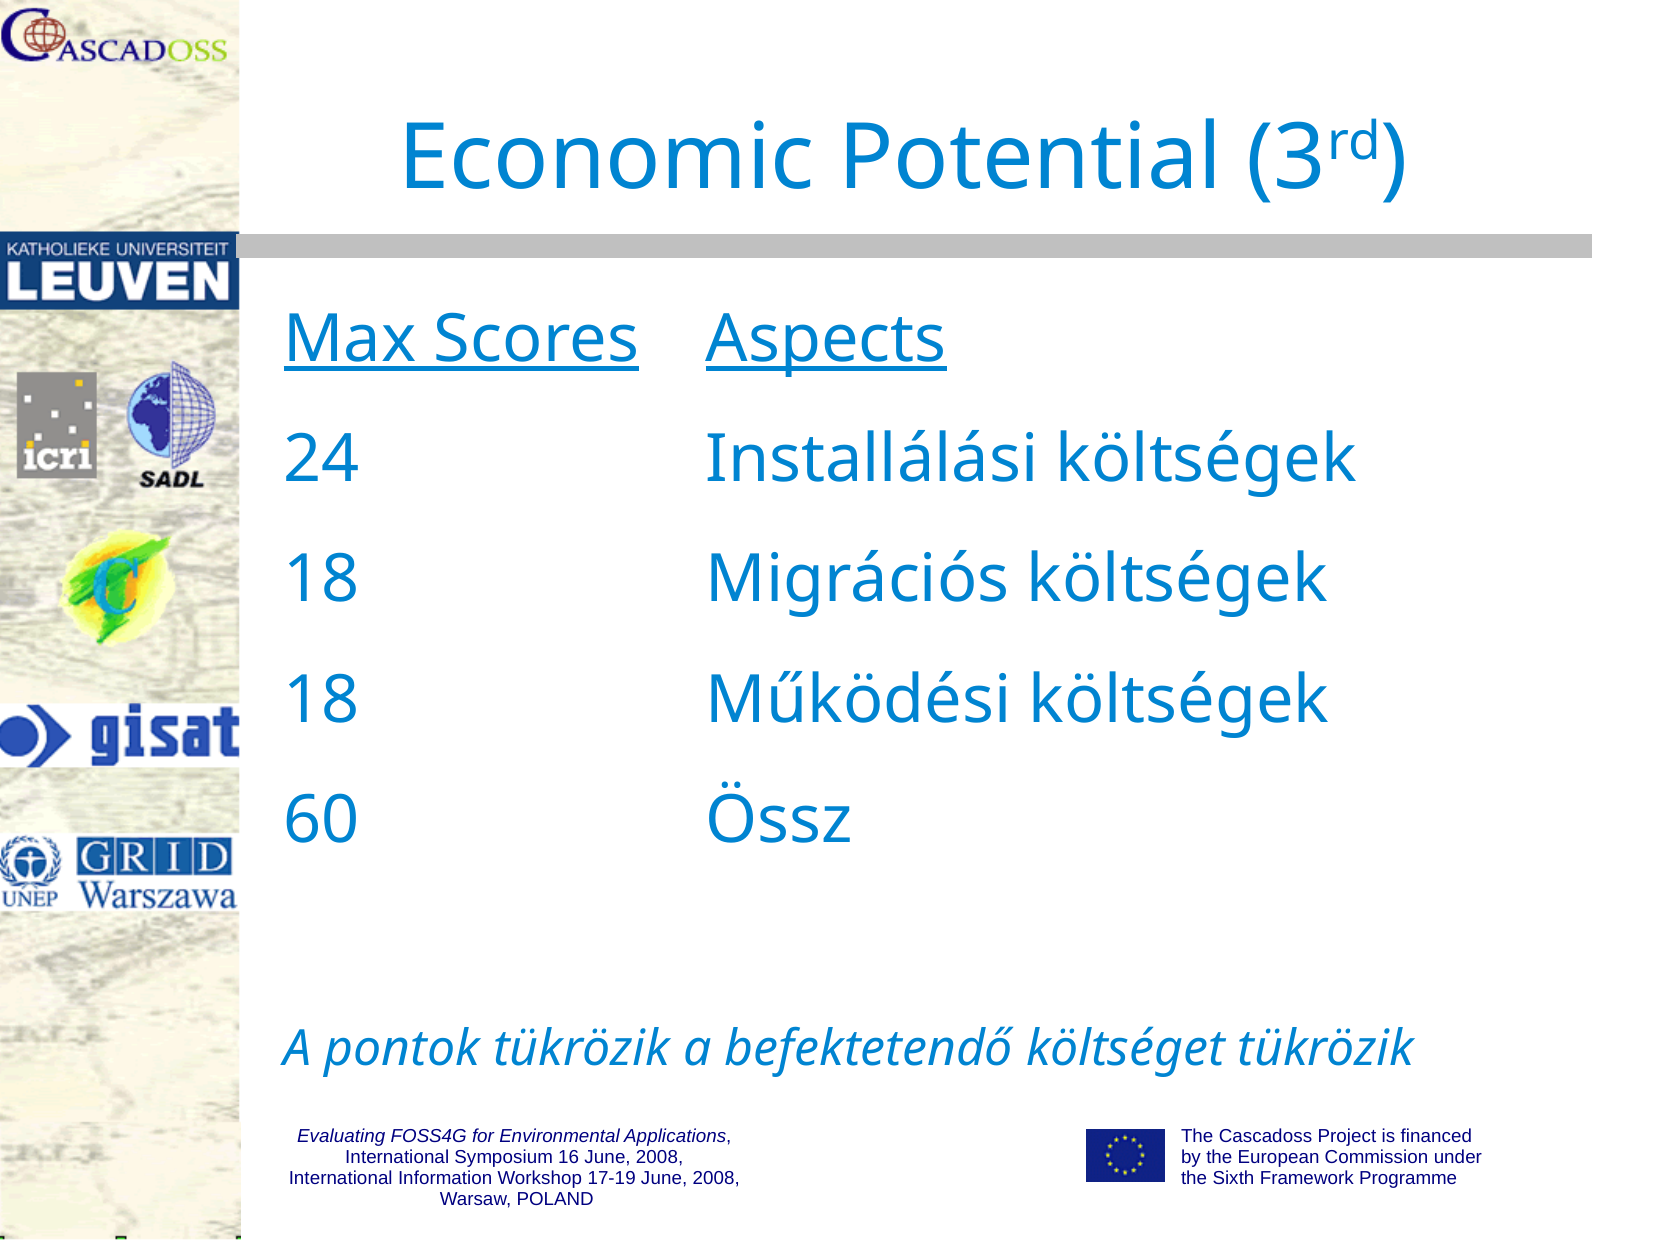

# Economic Potential (3rd)
Max Scores	Aspects
24					Installálási költségek
18					Migrációs költségek
18					Működési költségek
60 					Össz
A pontok tükrözik a befektetendő költséget tükrözik